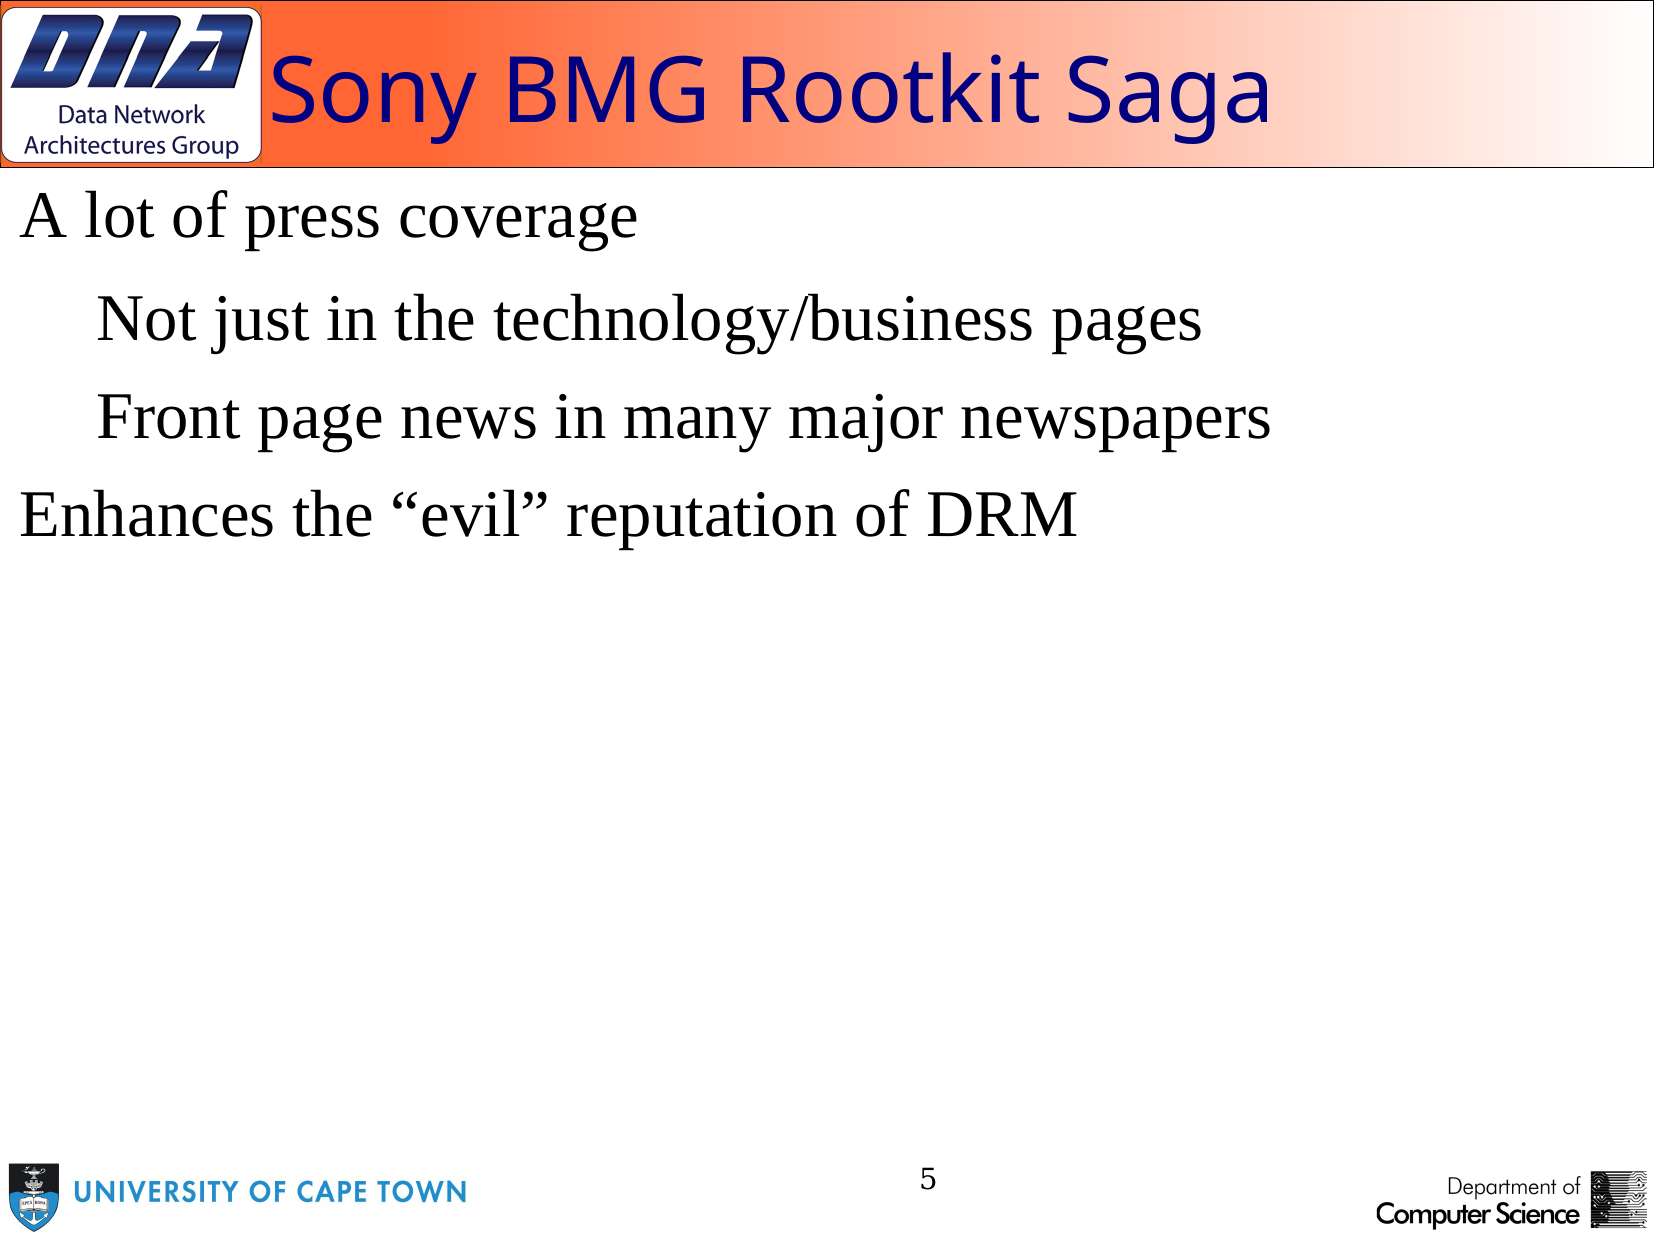

# Sony BMG Rootkit Saga
A lot of press coverage
Not just in the technology/business pages
Front page news in many major newspapers
Enhances the “evil” reputation of DRM
5